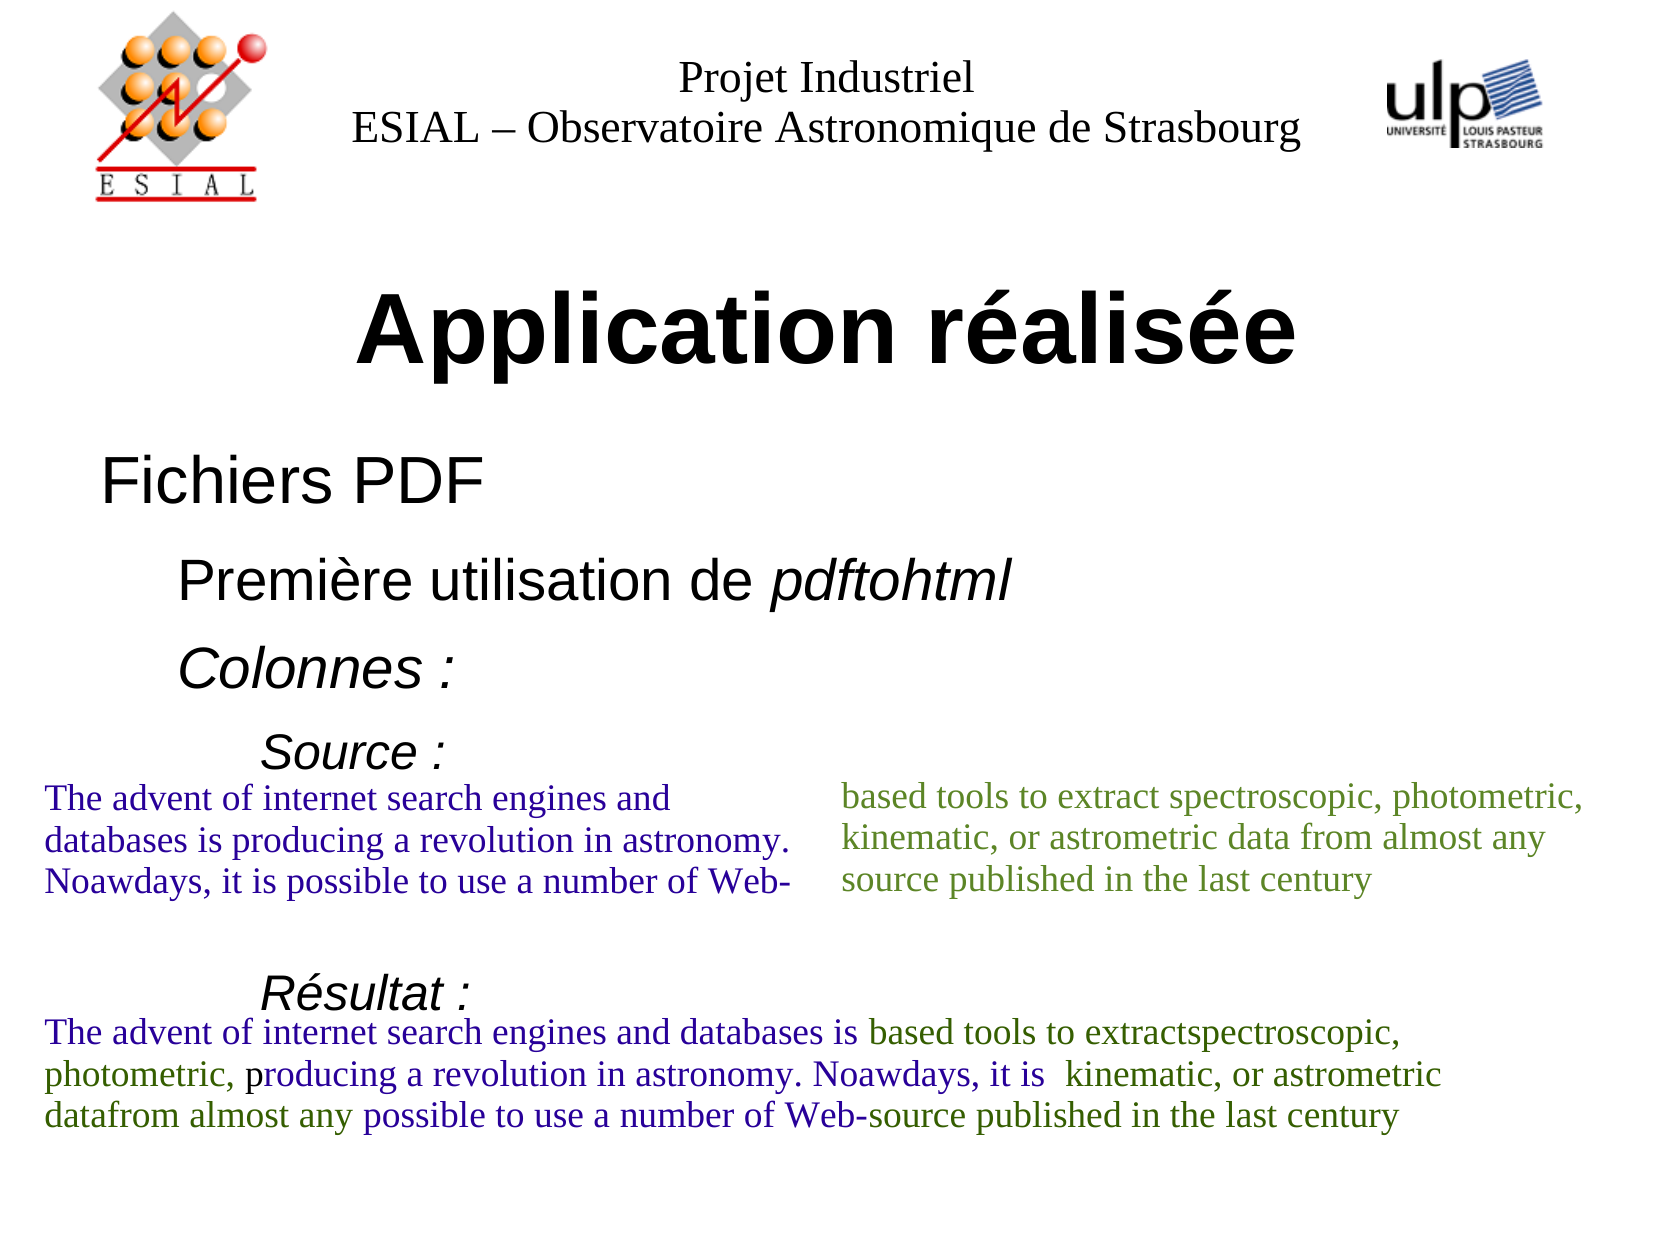

# Projet Industriel ESIAL – Observatoire Astronomique de Strasbourg
Application réalisée
Fichiers PDF
Première utilisation de pdftohtml
Colonnes :
Source :
Résultat :
based tools to extract spectroscopic, photometric, kinematic, or astrometric data from almost any source published in the last century
The advent of internet search engines and databases is producing a revolution in astronomy. Noawdays, it is possible to use a number of Web-
The advent of internet search engines and databases is based tools to extractspectroscopic, photometric, producing a revolution in astronomy. Noawdays, it is kinematic, or astrometric datafrom almost any possible to use a number of Web-source published in the last century